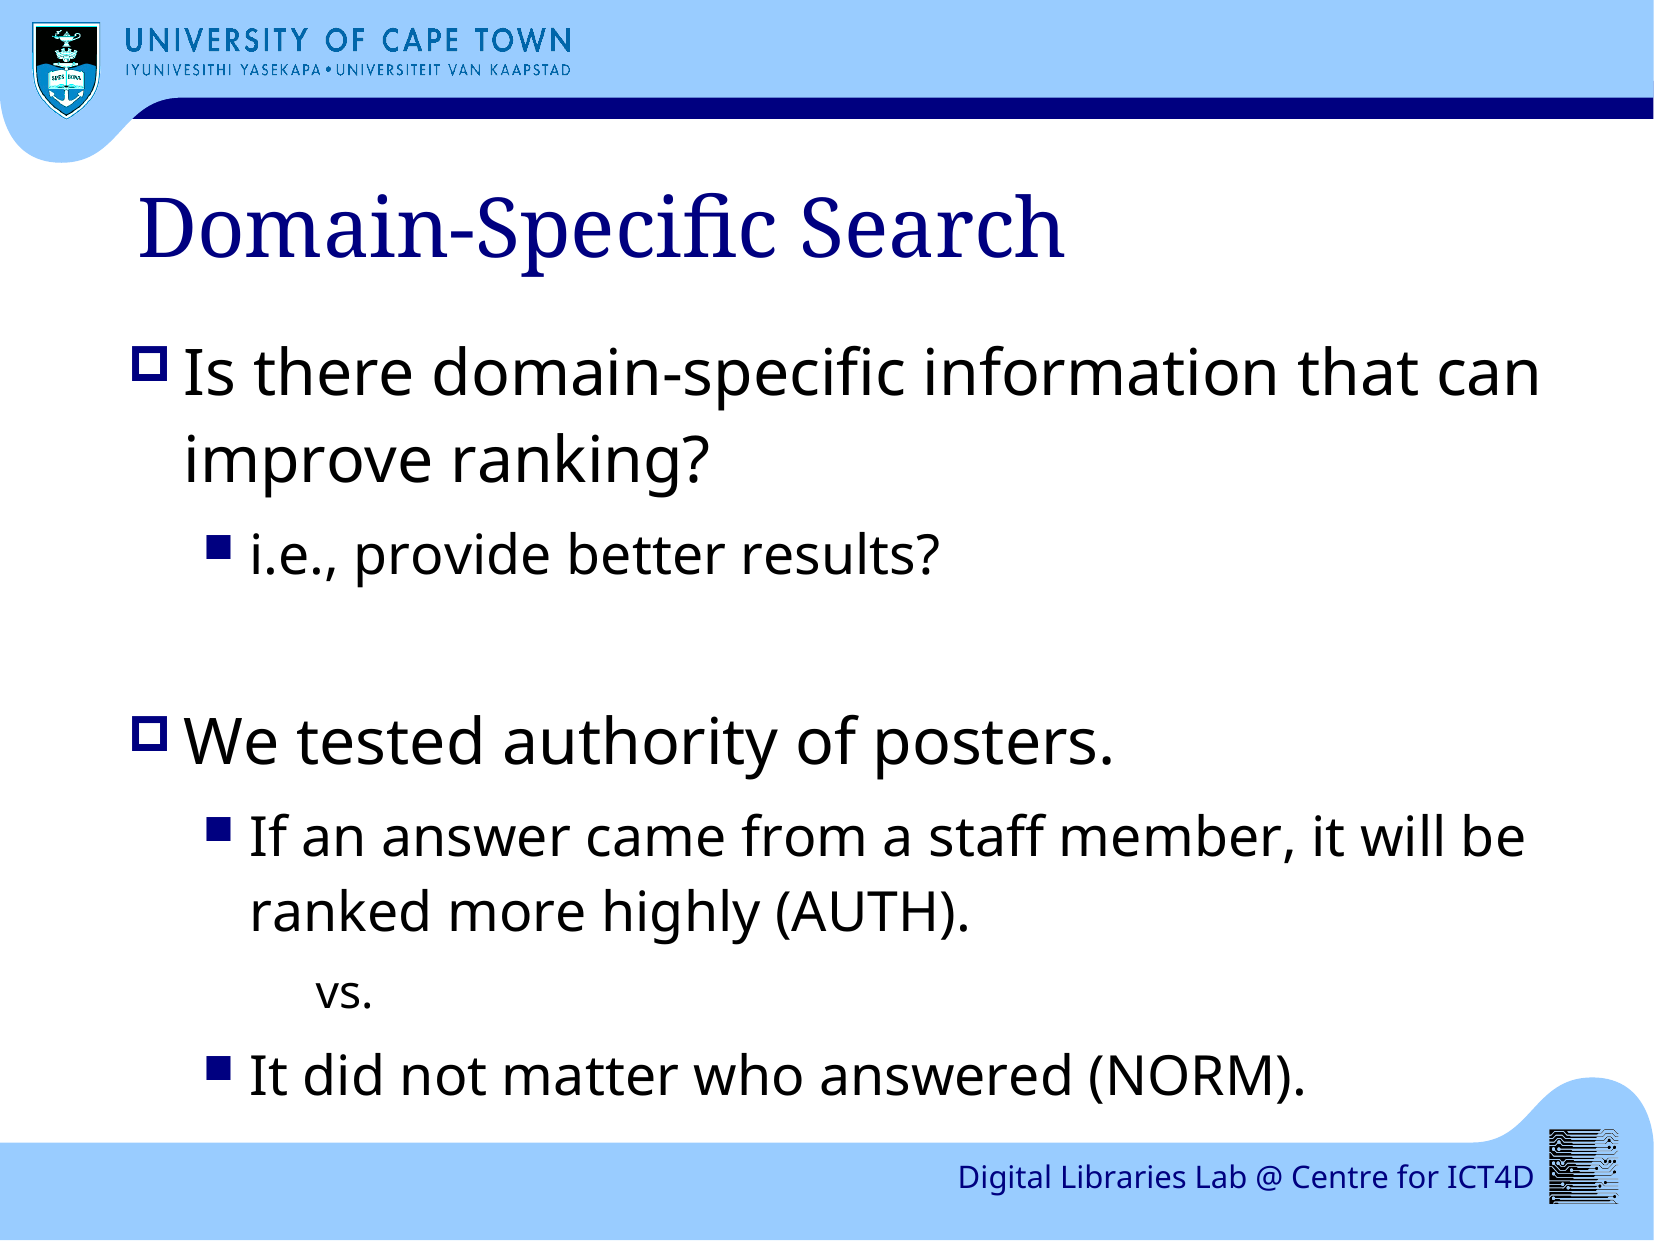

# Domain-Specific Search
Is there domain-specific information that can improve ranking?
i.e., provide better results?
We tested authority of posters.
If an answer came from a staff member, it will be ranked more highly (AUTH).
vs.
It did not matter who answered (NORM).